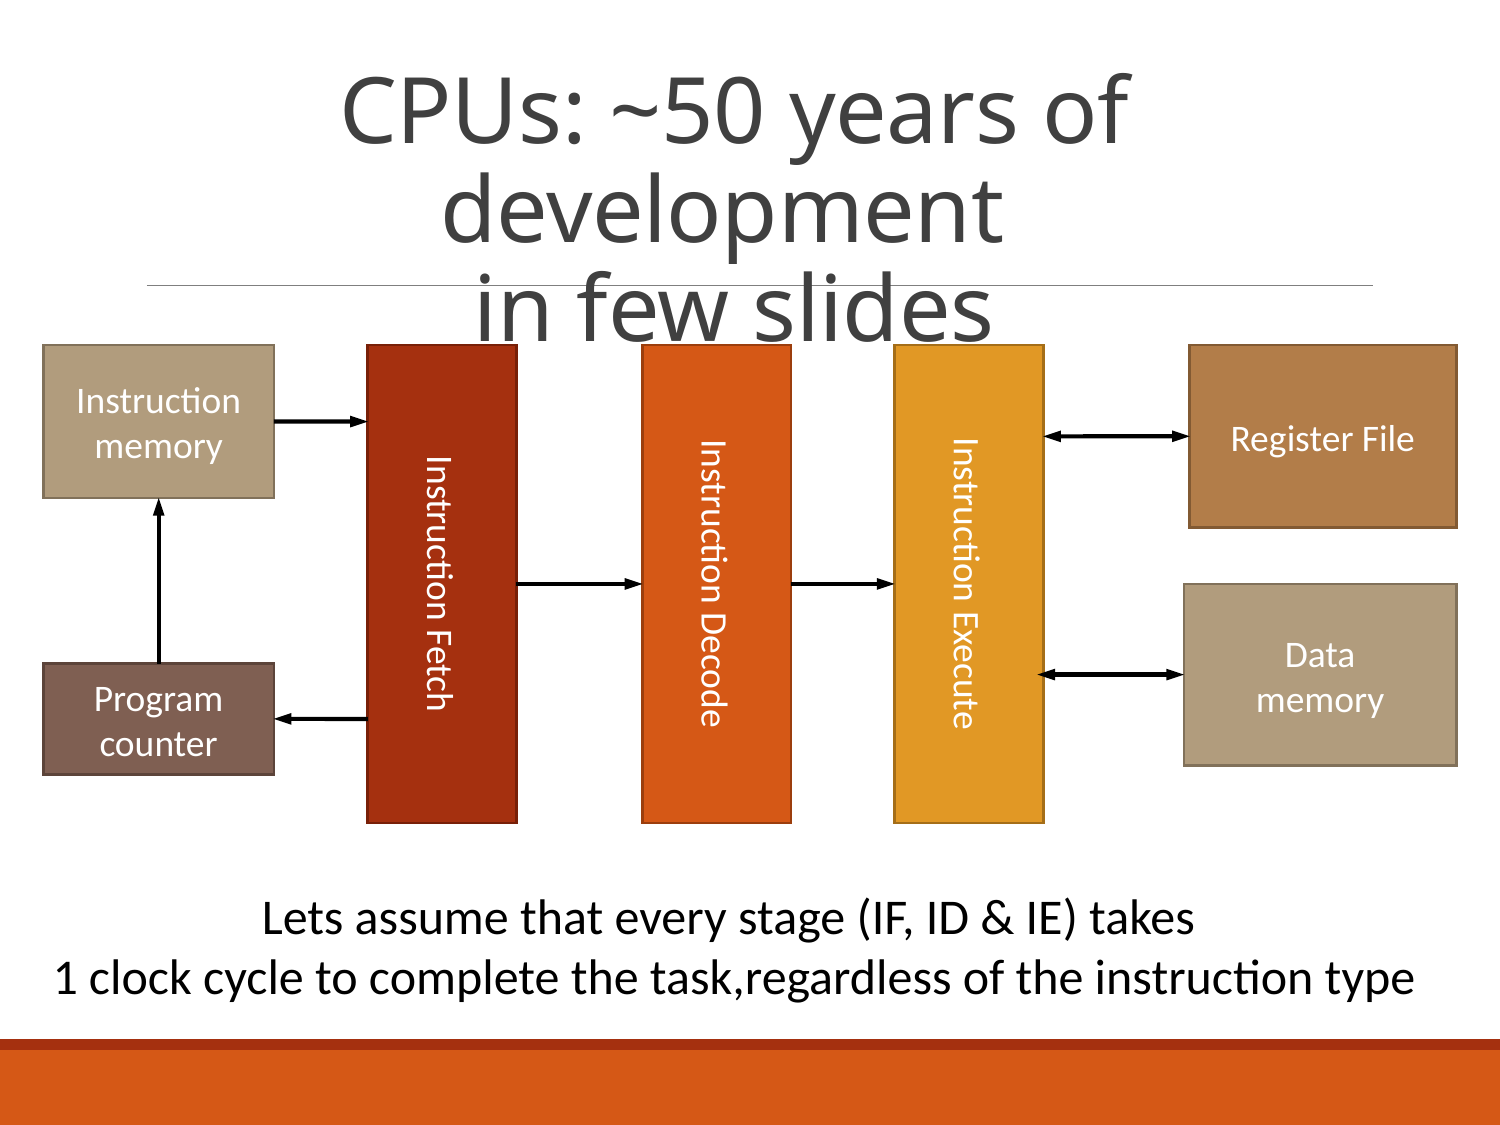

CPUs: ~50 years of development
in few slides
Instruction memory
Instruction Fetch
Instruction Decode
Instruction Execute
Register File
Data
memory
Program
counter
Lets assume that every stage (IF, ID & IE) takes
1 clock cycle to complete the task,regardless of the instruction type